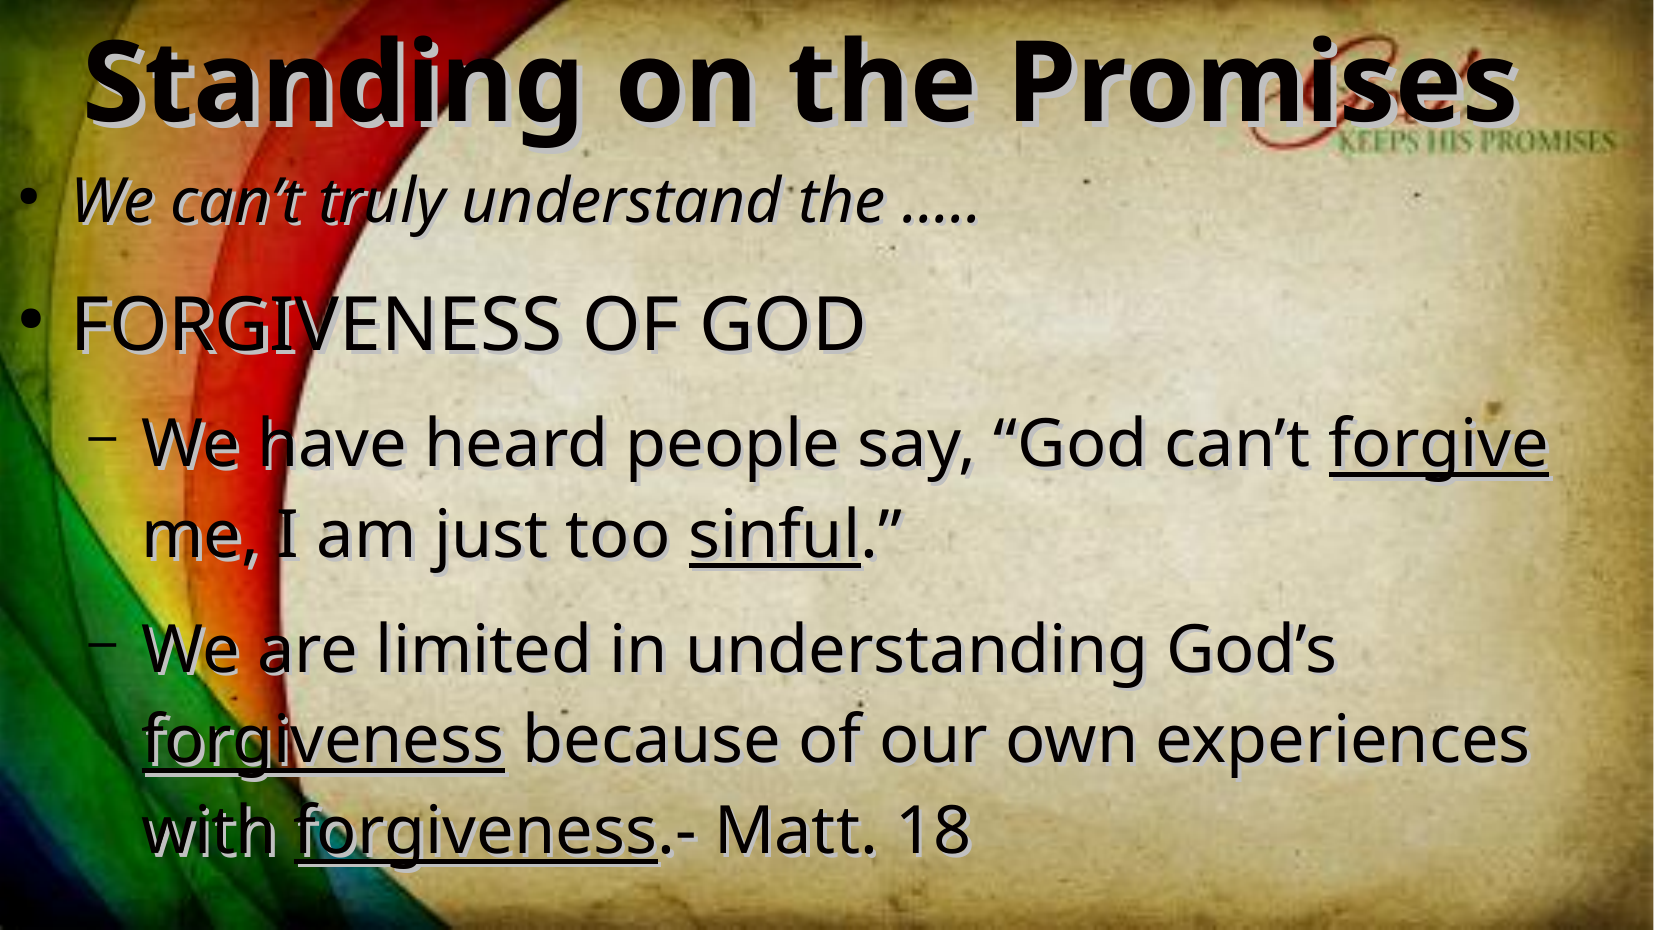

# Standing on the Promises
We can’t truly understand the …..
FORGIVENESS OF GOD
We have heard people say, “God can’t forgive me, I am just too sinful.”
We are limited in understanding God’s forgiveness because of our own experiences with forgiveness.- Matt. 18